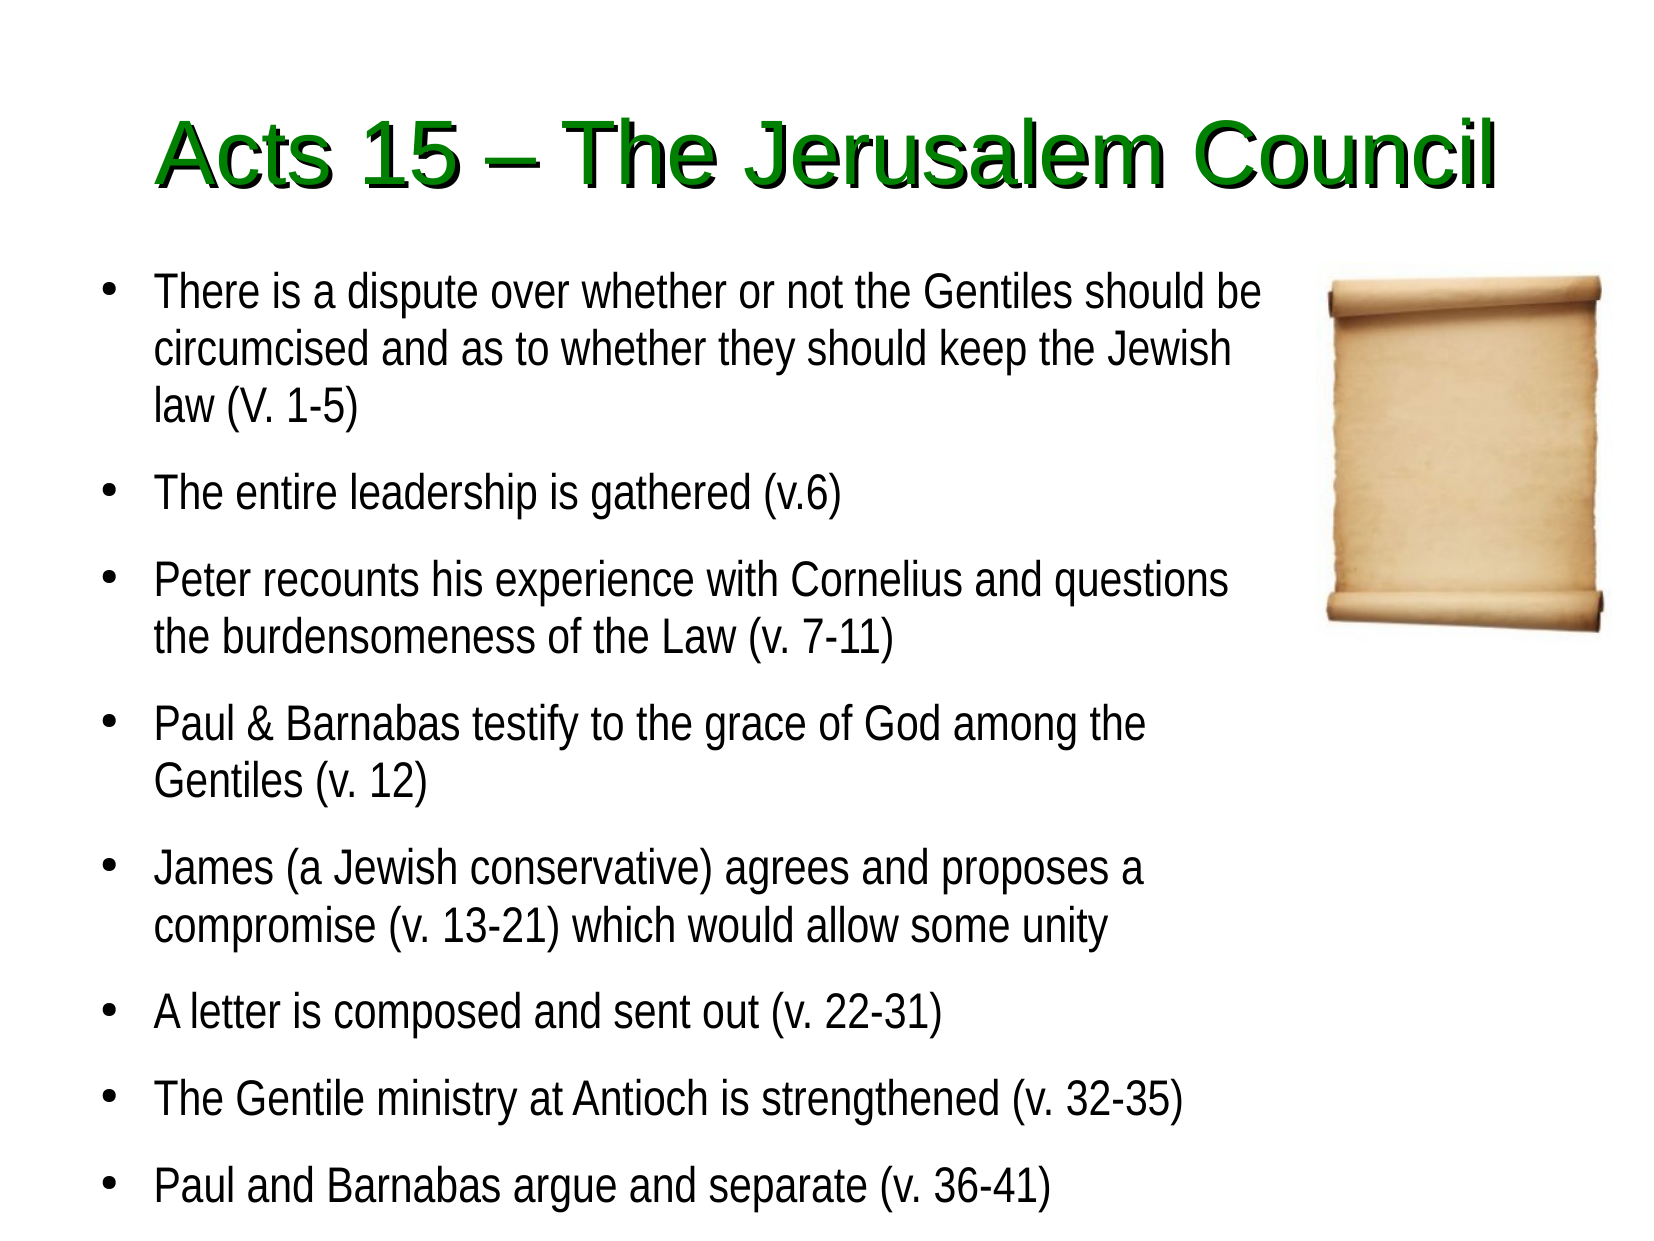

# Acts 15 – The Jerusalem Council
There is a dispute over whether or not the Gentiles should be circumcised and as to whether they should keep the Jewish law (V. 1-5)
The entire leadership is gathered (v.6)
Peter recounts his experience with Cornelius and questions the burdensomeness of the Law (v. 7-11)
Paul & Barnabas testify to the grace of God among the Gentiles (v. 12)
James (a Jewish conservative) agrees and proposes a compromise (v. 13-21) which would allow some unity
A letter is composed and sent out (v. 22-31)
The Gentile ministry at Antioch is strengthened (v. 32-35)
Paul and Barnabas argue and separate (v. 36-41)